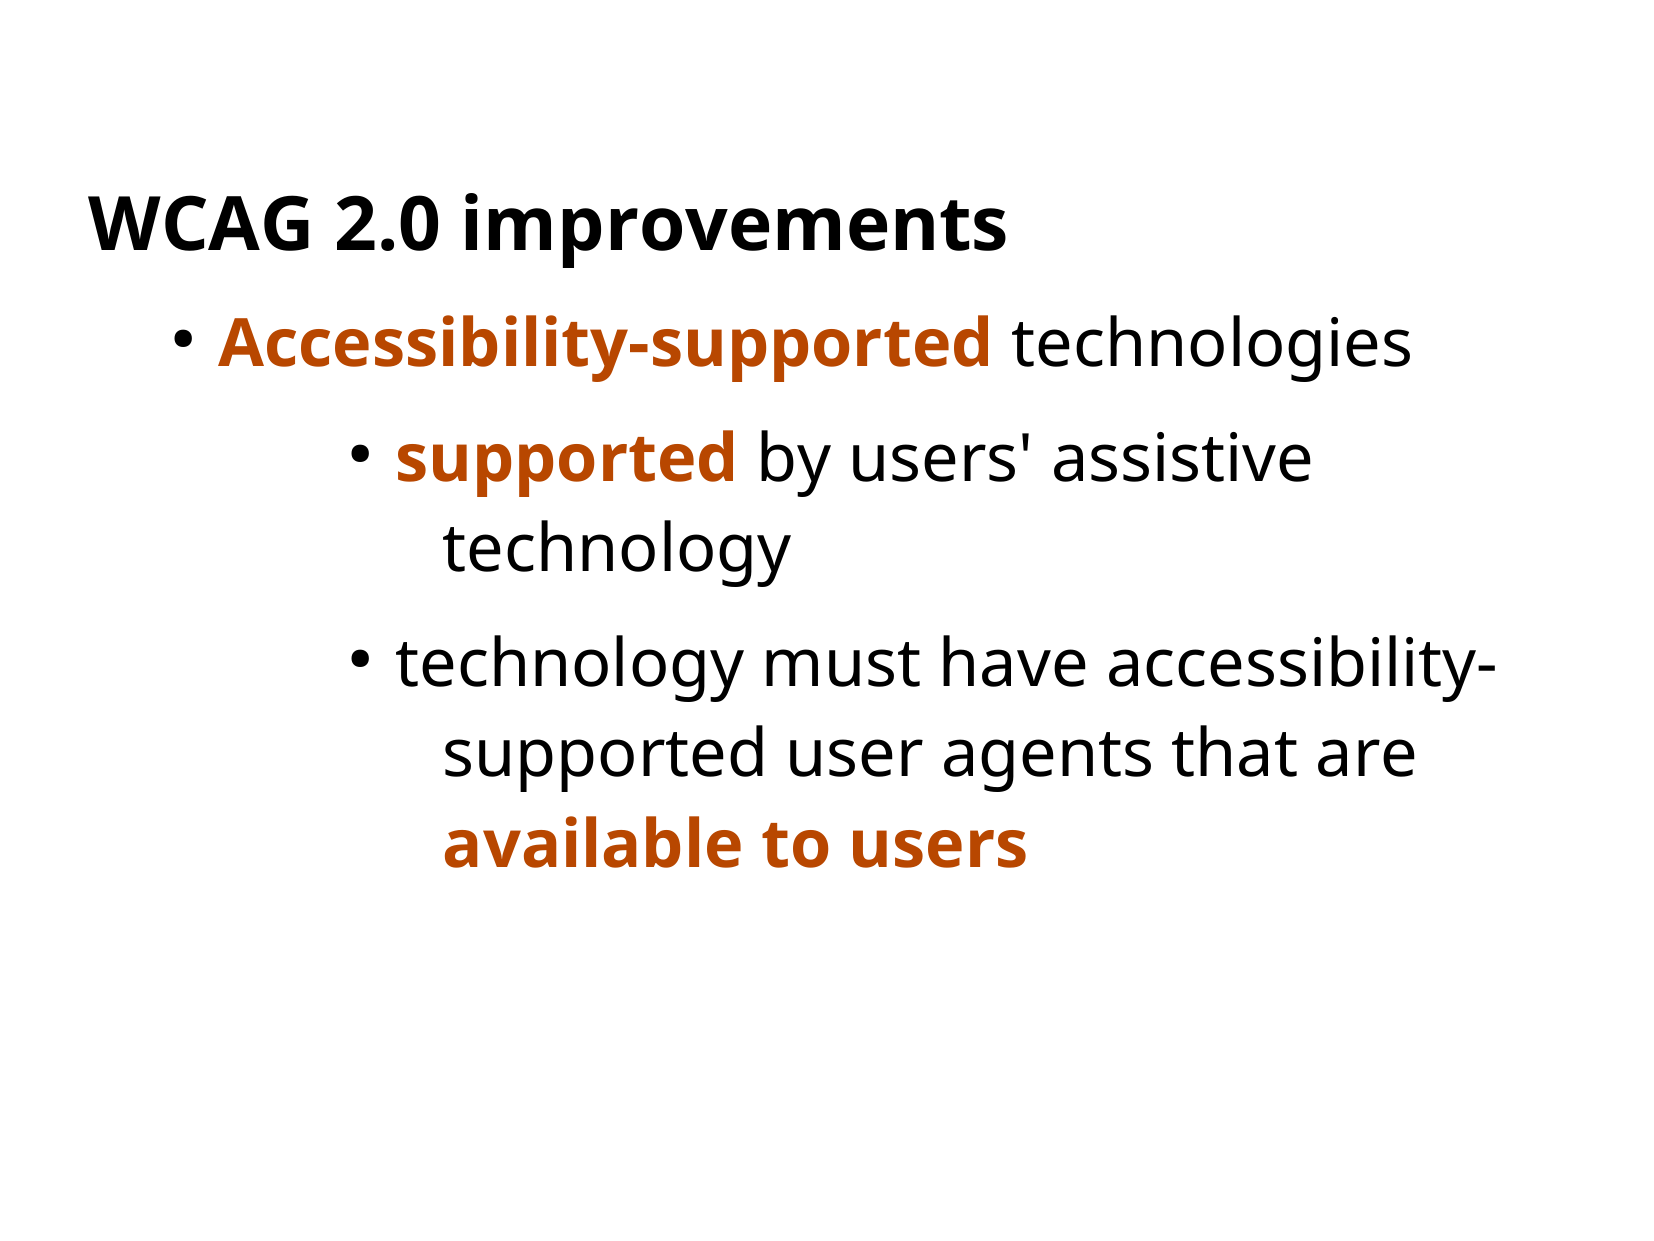

# WCAG 2.0 improvements
Accessibility-supported technologies
supported by users' assistive technology
technology must have accessibility-supported user agents that are available to users